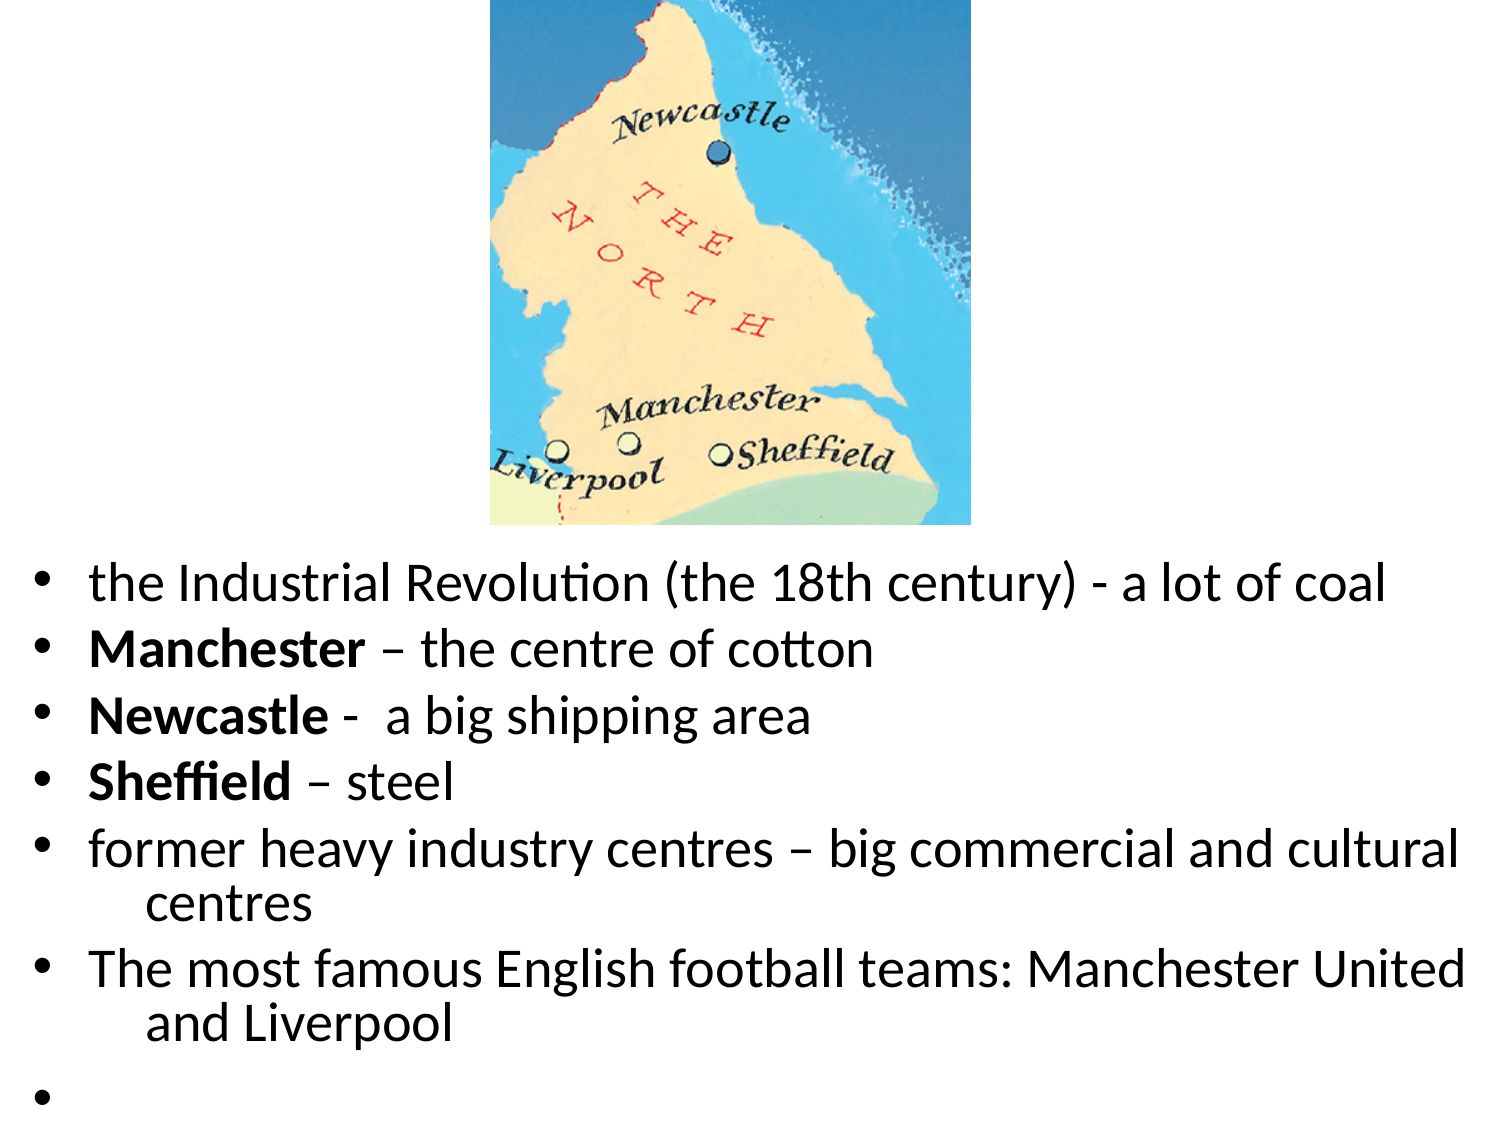

# the Industrial Revolution (the 18th century) - a lot of coal
Manchester – the centre of cotton
Newcastle - a big shipping area
Sheffield – steel
former heavy industry centres – big commercial and cultural centres
The most famous English football teams: Manchester United and Liverpool